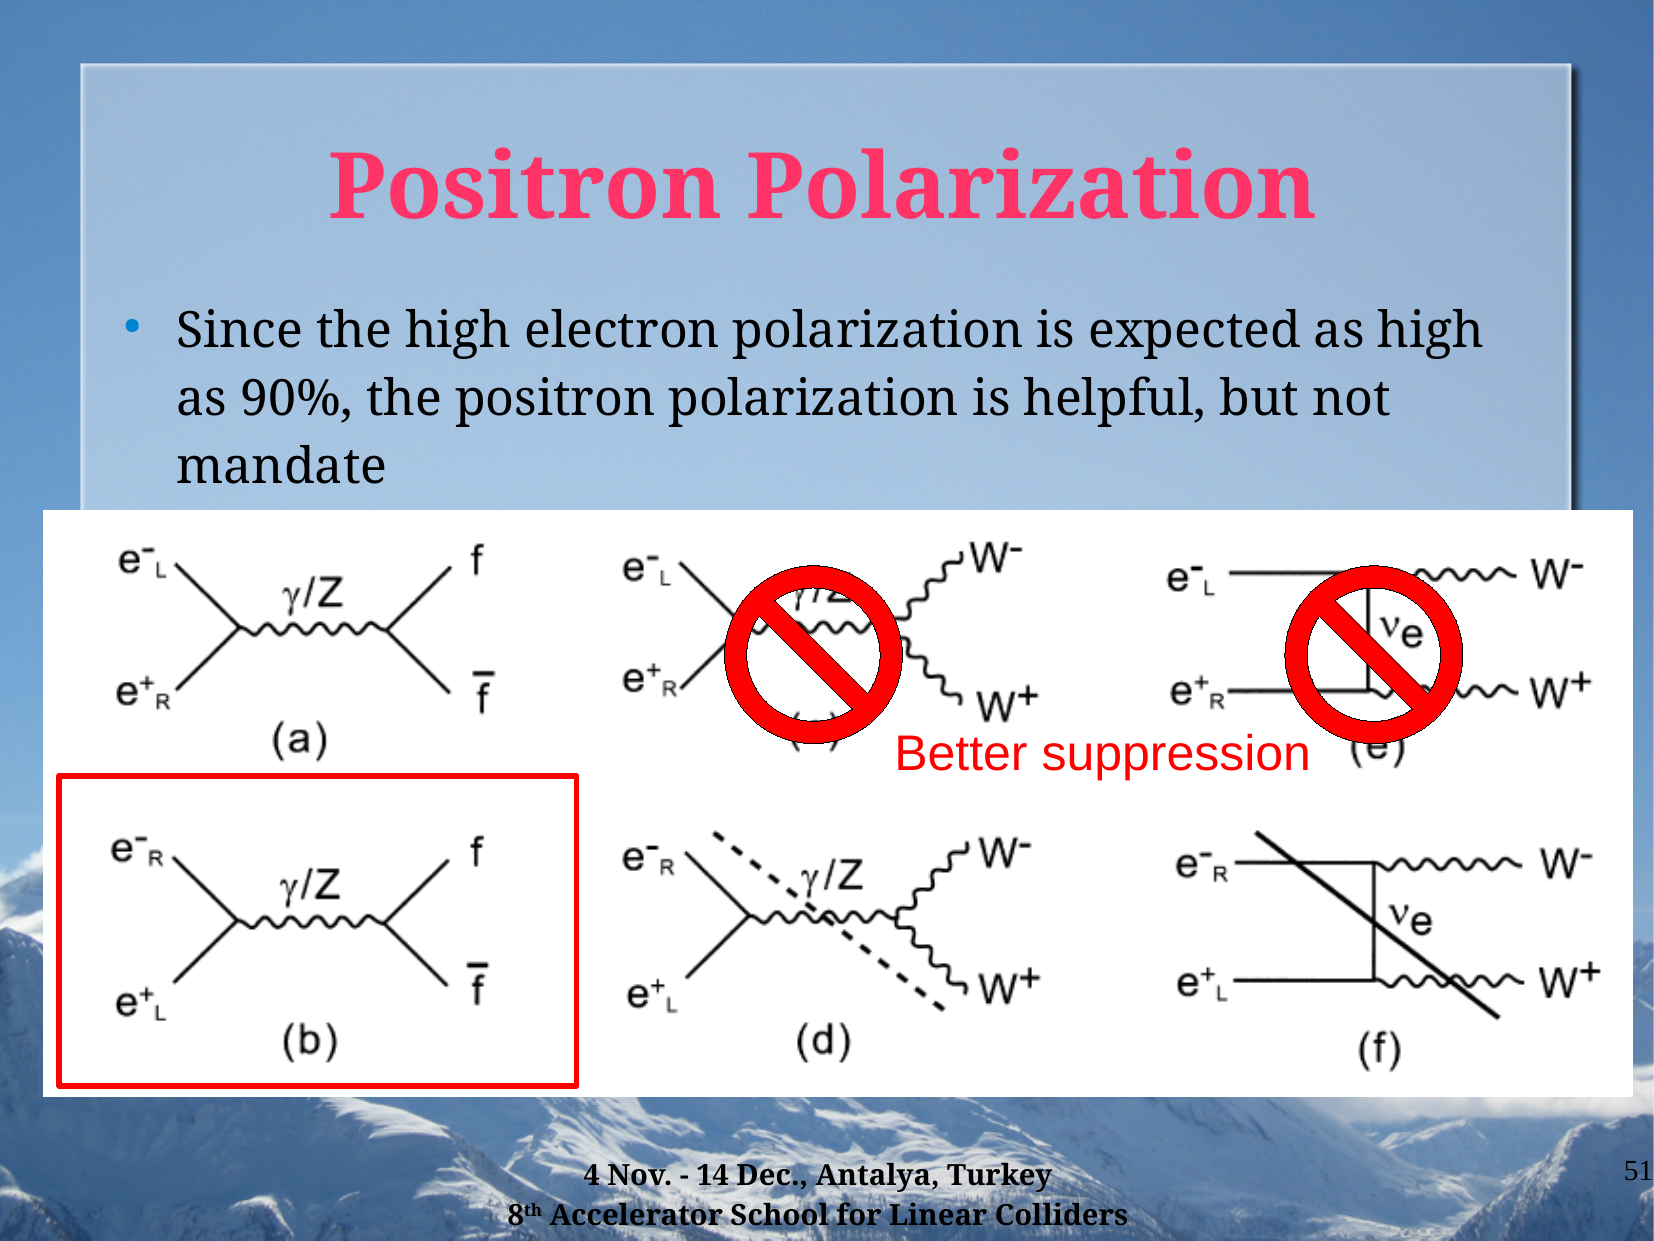

# Positron Polarization
Since the high electron polarization is expected as high as 90%, the positron polarization is helpful, but not mandate
Better suppression
51